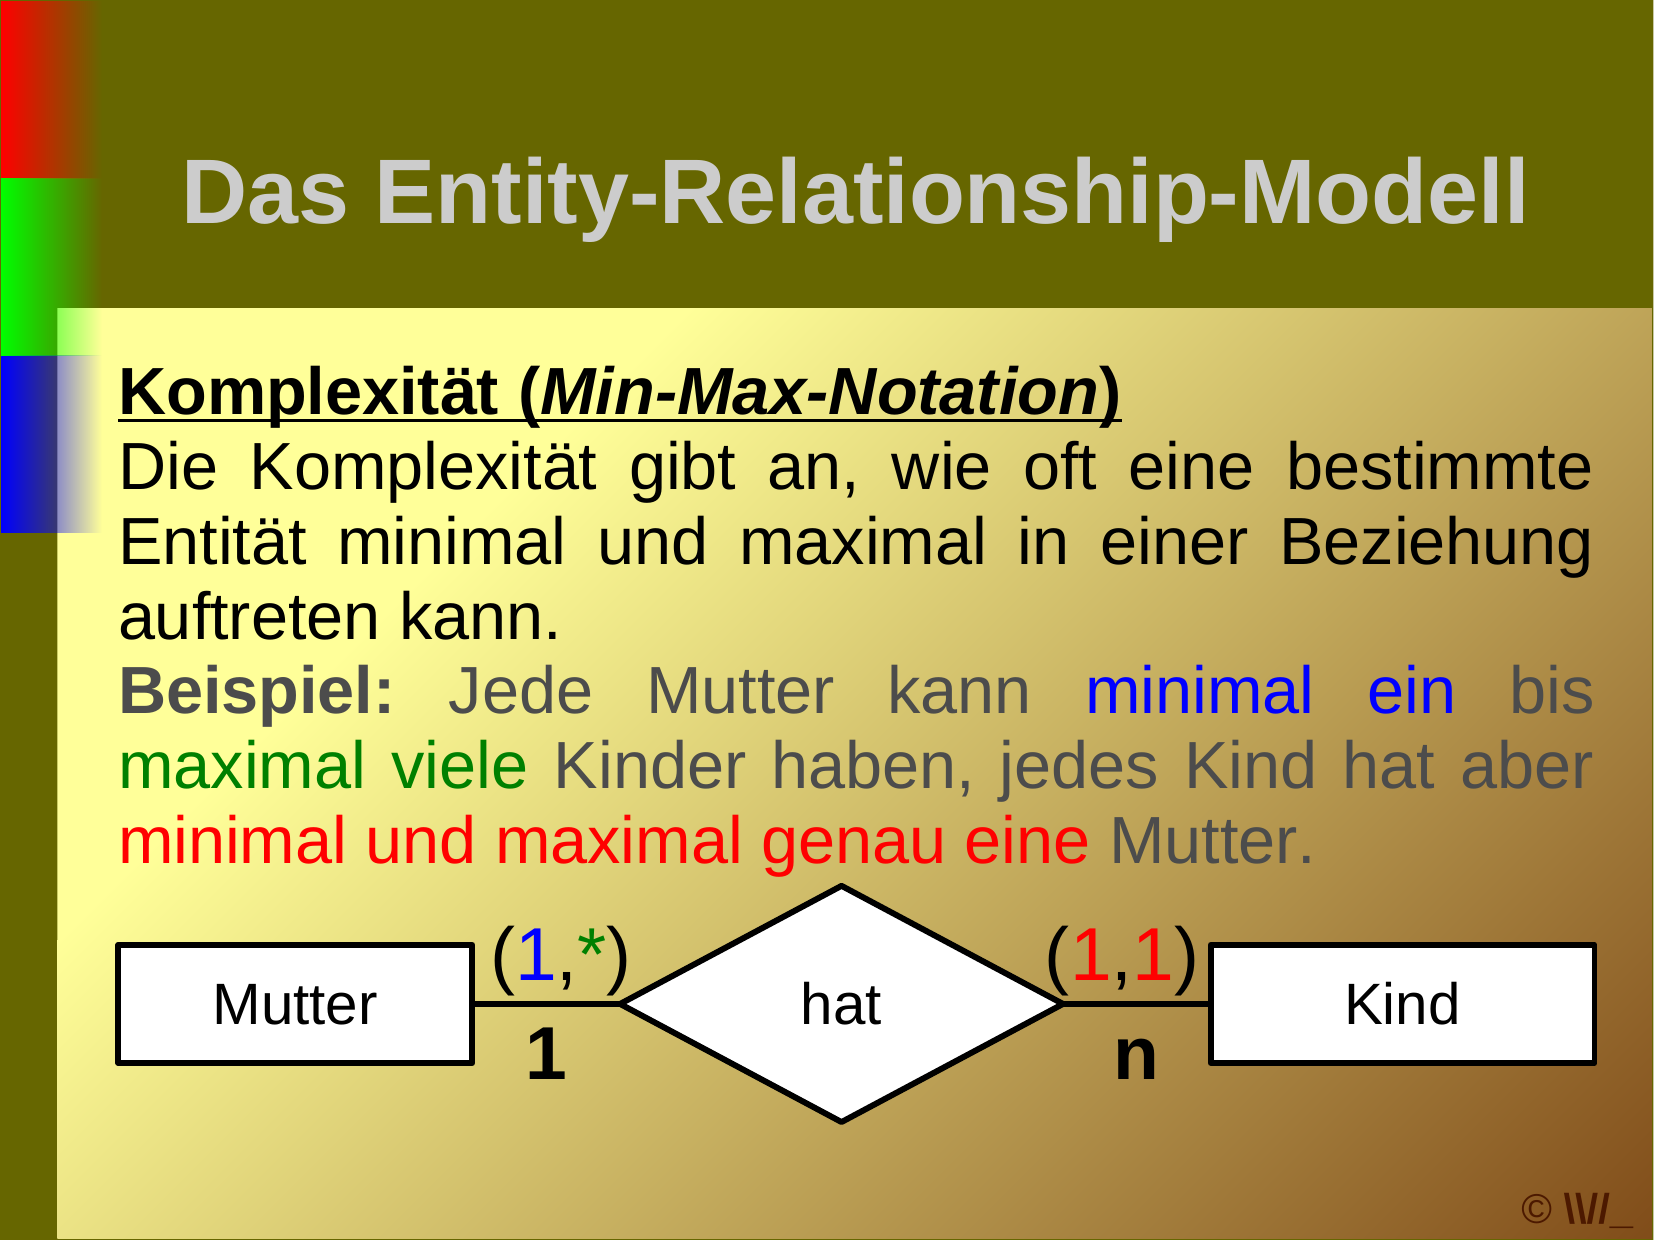

# Das Entity-Relationship-Modell
Komplexität (Min-Max-Notation)
Die Komplexität gibt an, wie oft eine bestimmte Entität minimal und maximal in einer Beziehung auftreten kann.
Beispiel: Jede Mutter kann minimal ein bis maximal viele Kinder haben, jedes Kind hat aber minimal und maximal genau eine Mutter.
hat
(1,*)
(1,1)
Mutter
Kind
1
n